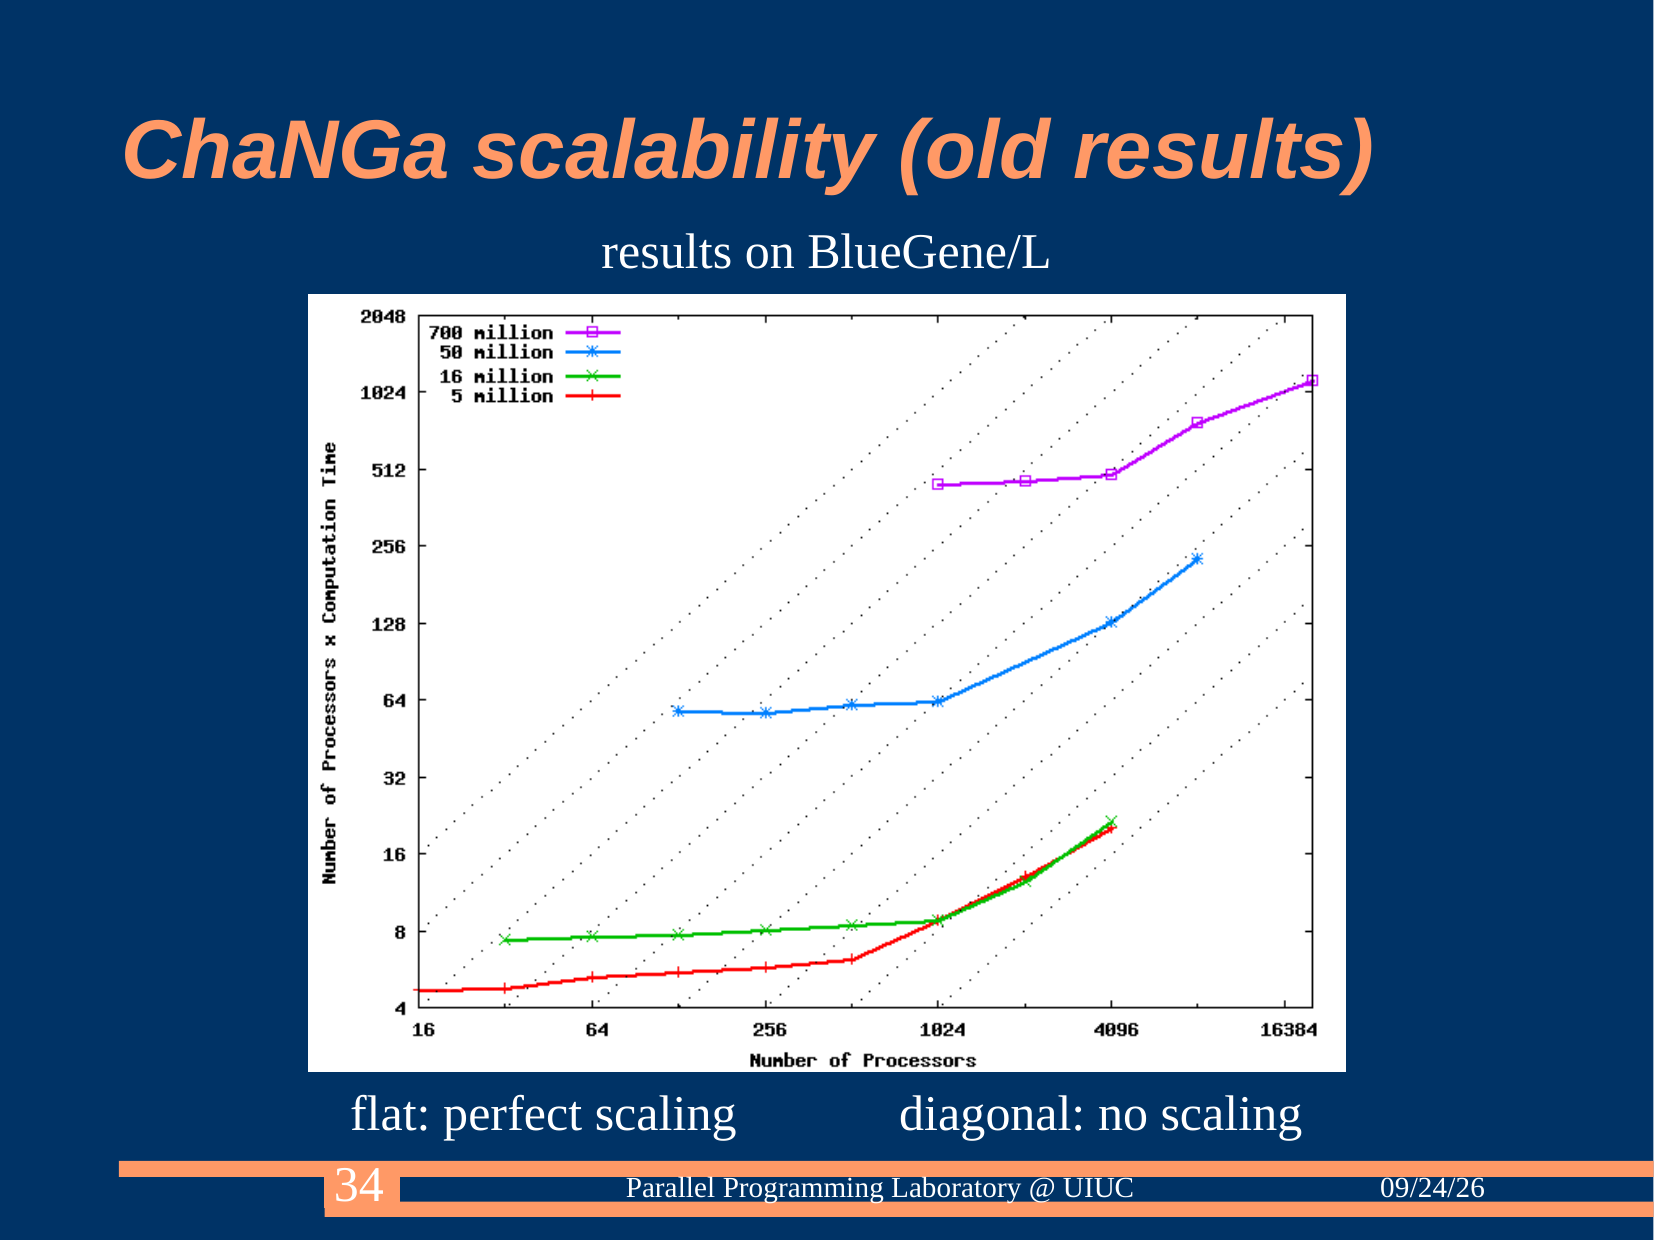

# ChaNGa scalability (old results)
results on BlueGene/L
flat: perfect scaling diagonal: no scaling
Parallel Programming Laboratory @ UIUC